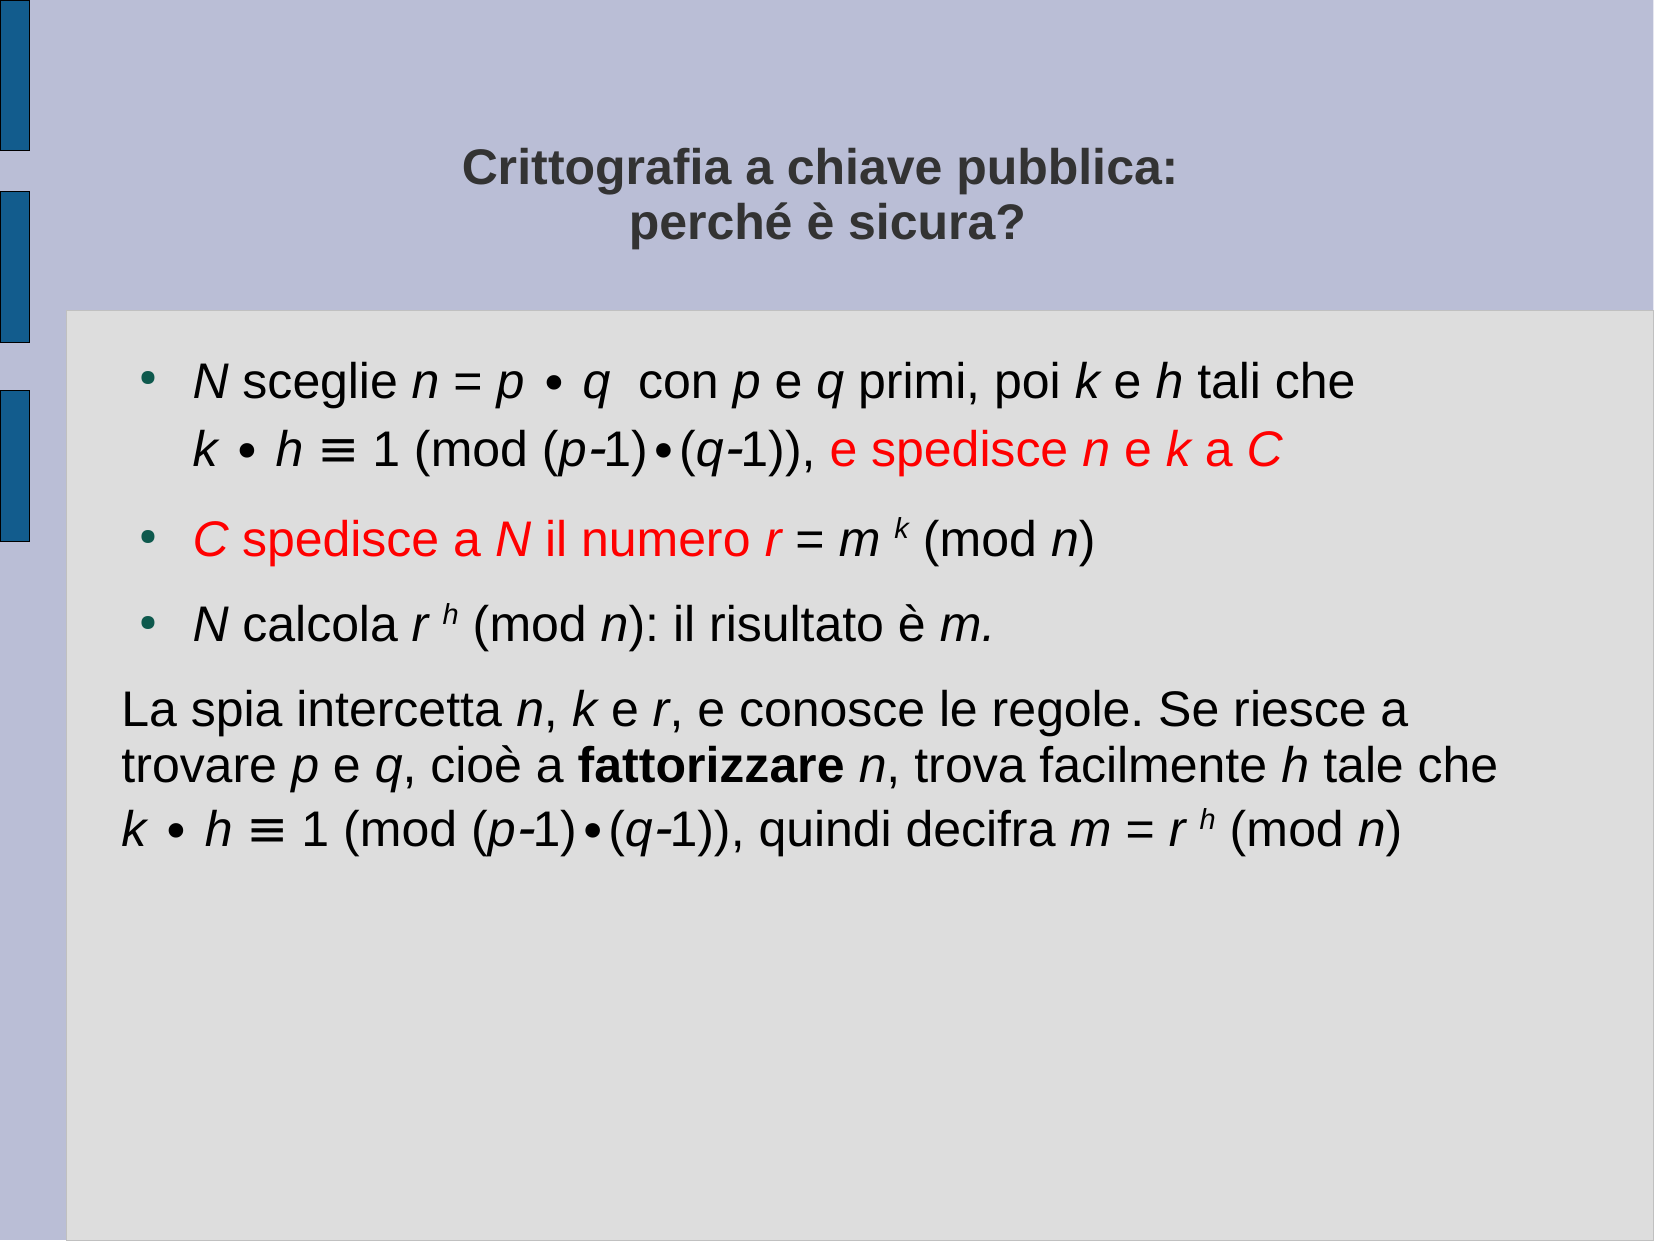

# Crittografia a chiave pubblica: perché è sicura?
N sceglie n = p ∙ q con p e q primi, poi k e h tali che k ∙ h ≡ 1 (mod (p-1)∙(q-1)), e spedisce n e k a C
C spedisce a N il numero r = m k (mod n)
N calcola r h (mod n): il risultato è m.
La spia intercetta n, k e r, e conosce le regole. Se riesce a trovare p e q, cioè a fattorizzare n, trova facilmente h tale che k ∙ h ≡ 1 (mod (p-1)∙(q-1)), quindi decifra m = r h (mod n)